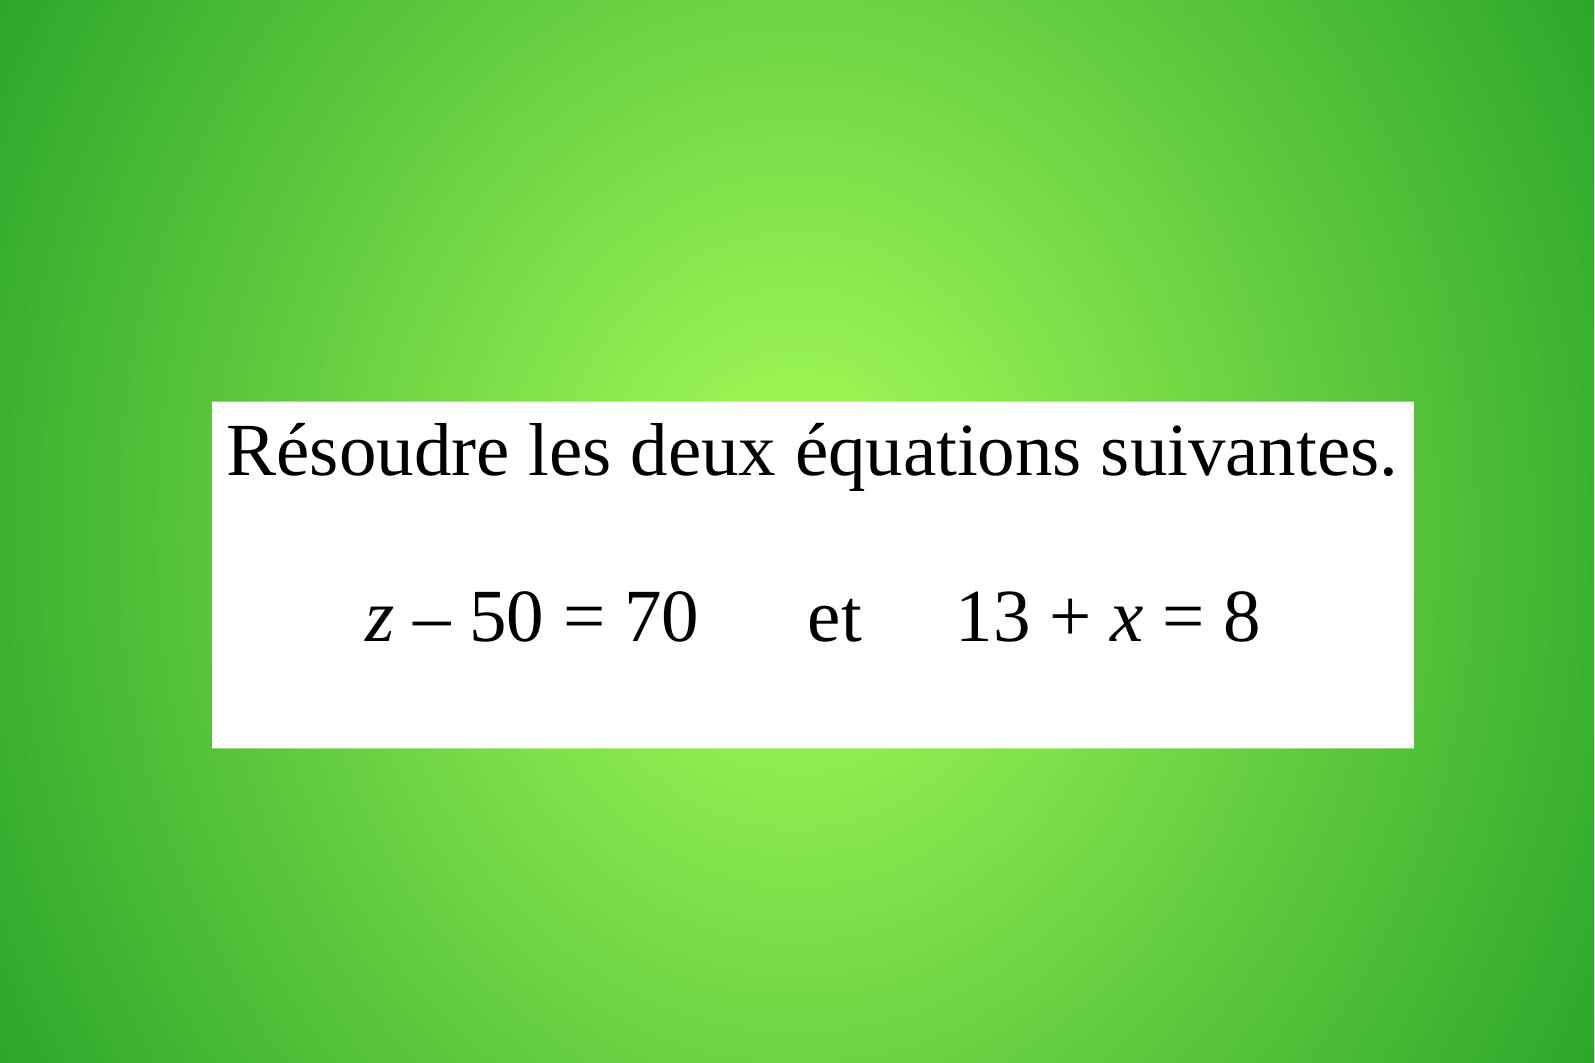

Résoudre les deux équations suivantes.
z – 50 = 70		et		13 + x = 8